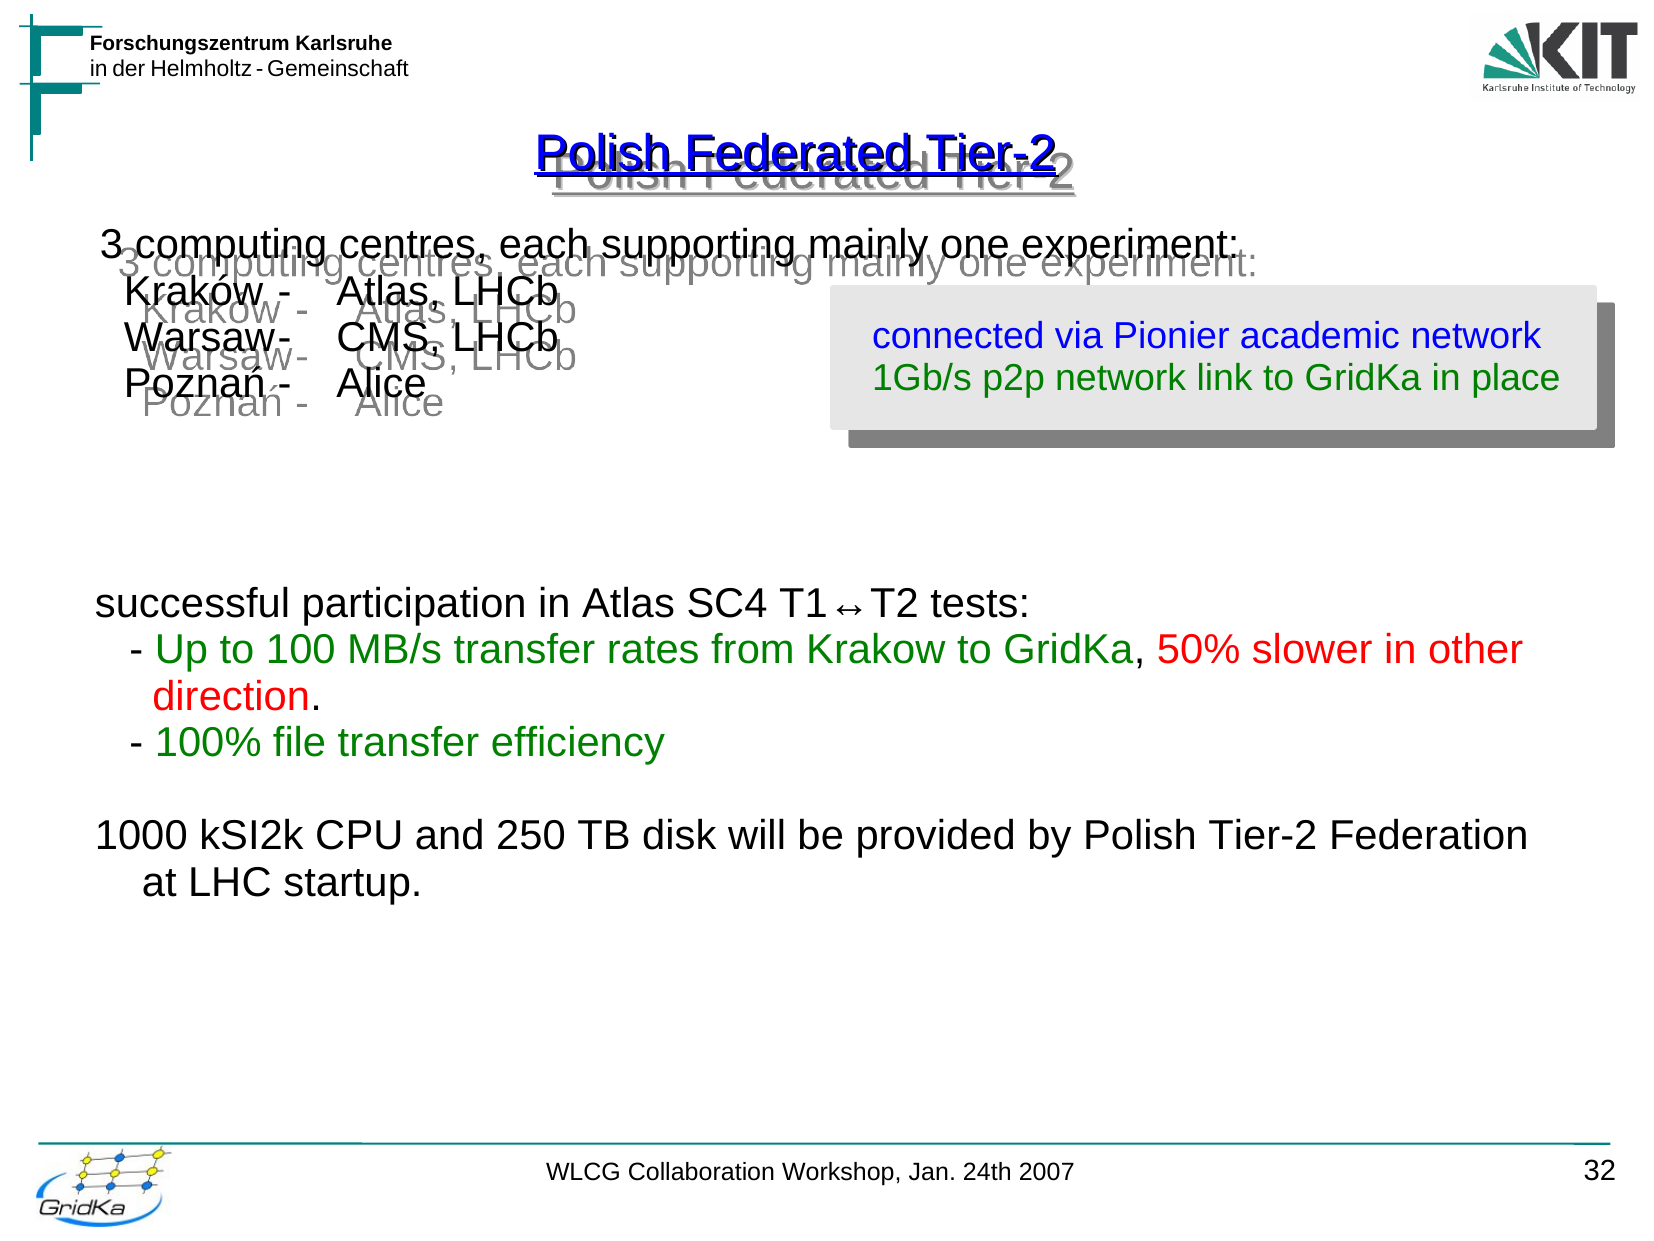

Polish Federated Tier-2
 3 computing centres, each supporting mainly one experiment:
Kraków	-	Atlas, LHCb
Warsaw	-	CMS, LHCb
Poznań	-	Alice
 connected via Pionier academic network
 1Gb/s p2p network link to GridKa in place
successful participation in Atlas SC4 T1↔T2 tests:
 - Up to 100 MB/s transfer rates from Krakow to GridKa, 50% slower in other
 direction.
 - 100% file transfer efficiency
1000 kSI2k CPU and 250 TB disk will be provided by Polish Tier-2 Federation
 at LHC startup.